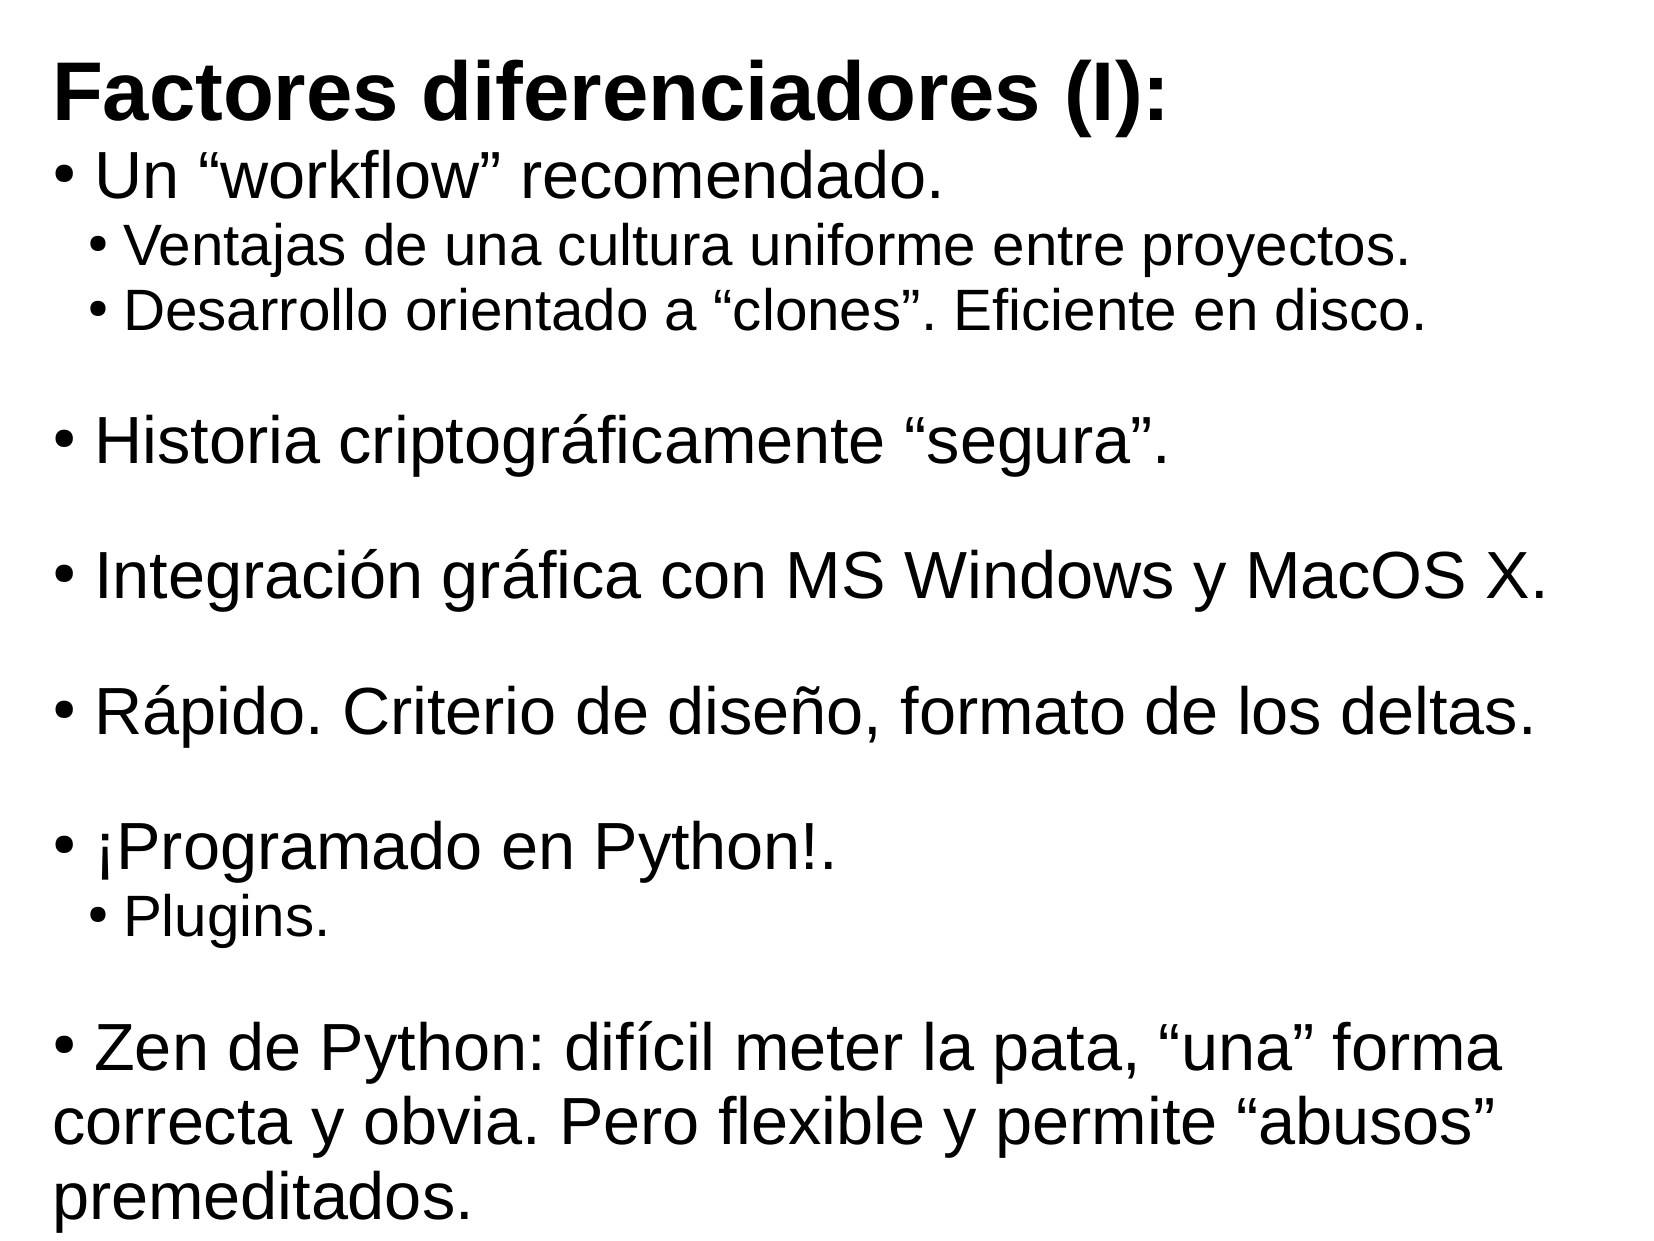

Factores diferenciadores (I):
 Un “workflow” recomendado.
Ventajas de una cultura uniforme entre proyectos.
Desarrollo orientado a “clones”. Eficiente en disco.
 Historia criptográficamente “segura”.
 Integración gráfica con MS Windows y MacOS X.
 Rápido. Criterio de diseño, formato de los deltas.
 ¡Programado en Python!.
Plugins.
 Zen de Python: difícil meter la pata, “una” forma correcta y obvia. Pero flexible y permite “abusos” premeditados.